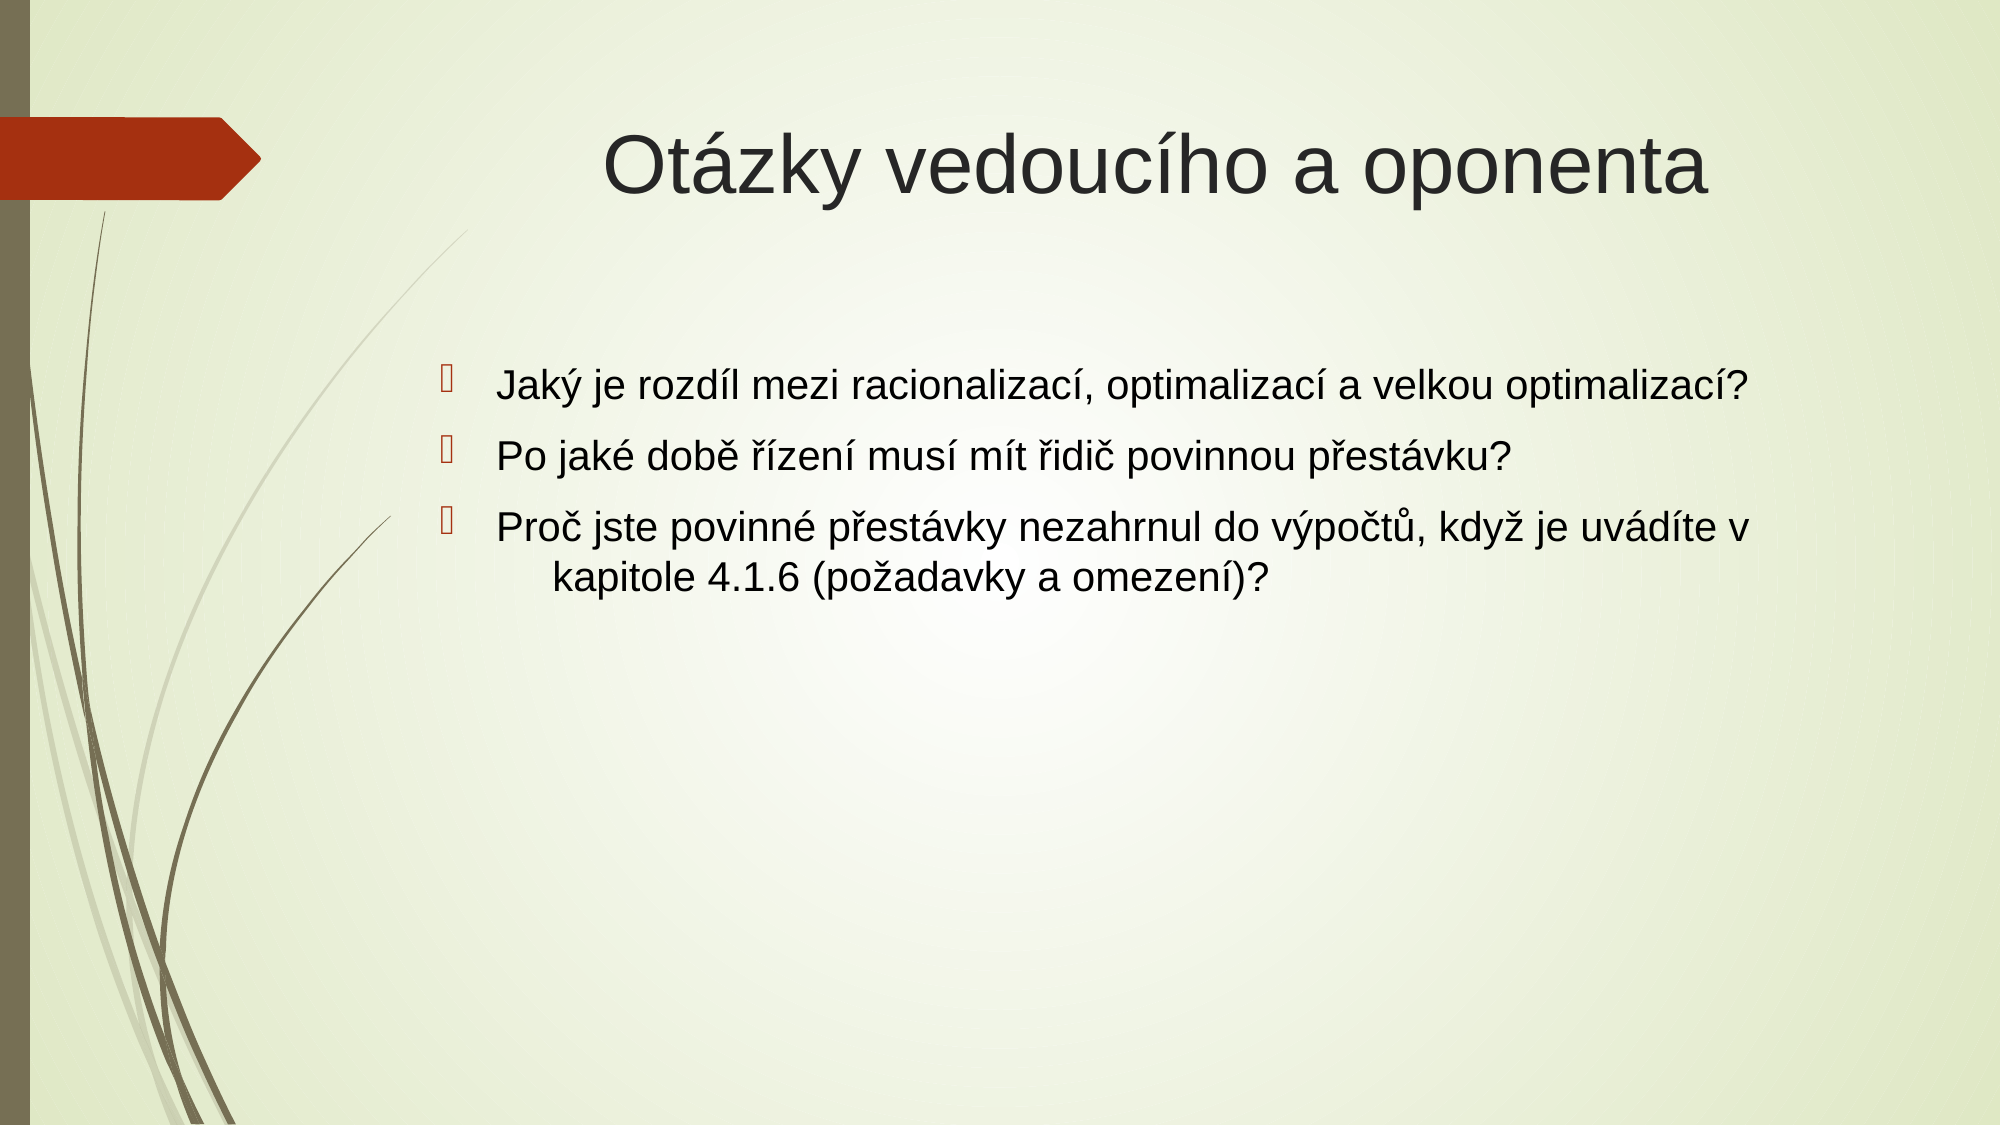

# Otázky vedoucího a oponenta
Jaký je rozdíl mezi racionalizací, optimalizací a velkou optimalizací?
Po jaké době řízení musí mít řidič povinnou přestávku?
Proč jste povinné přestávky nezahrnul do výpočtů, když je uvádíte v kapitole 4.1.6 (požadavky a omezení)?